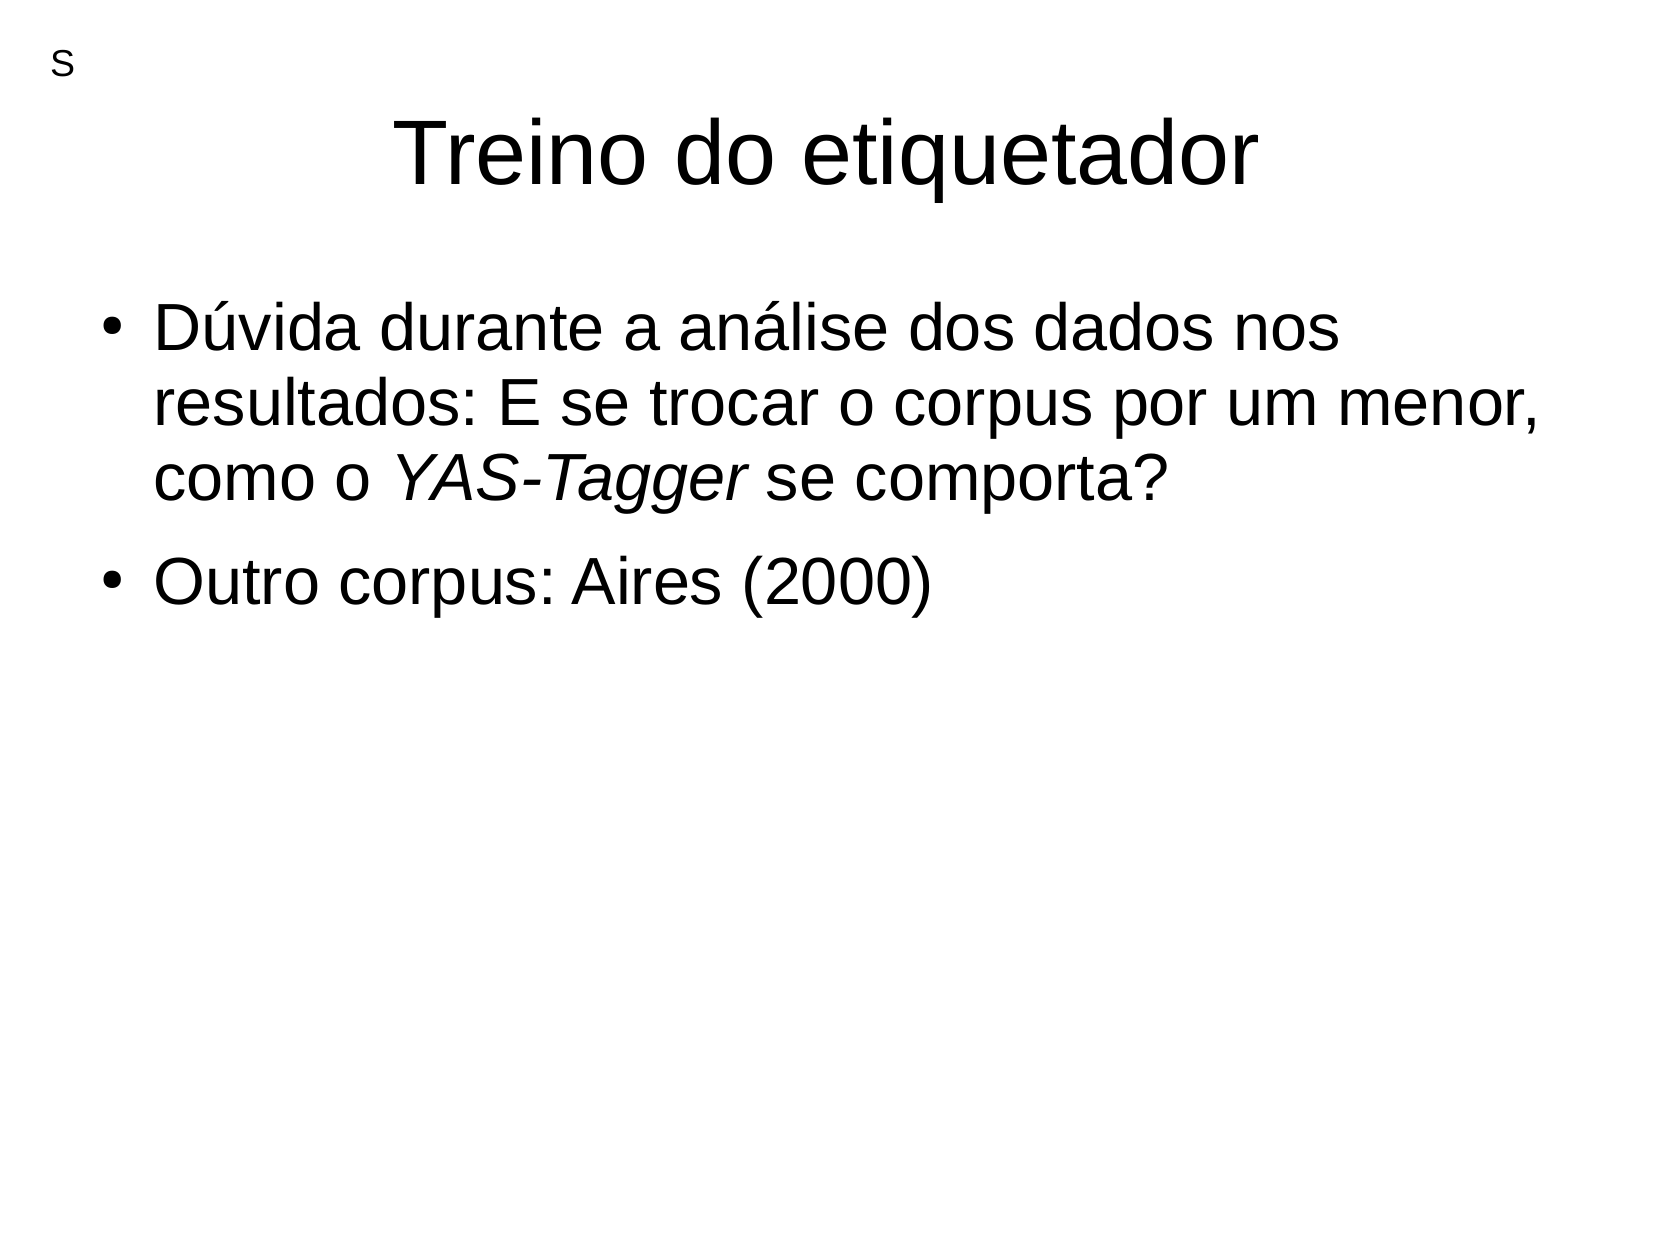

S
# Treino do etiquetador
Dúvida durante a análise dos dados nos resultados: E se trocar o corpus por um menor, como o YAS-Tagger se comporta?
Outro corpus: Aires (2000)